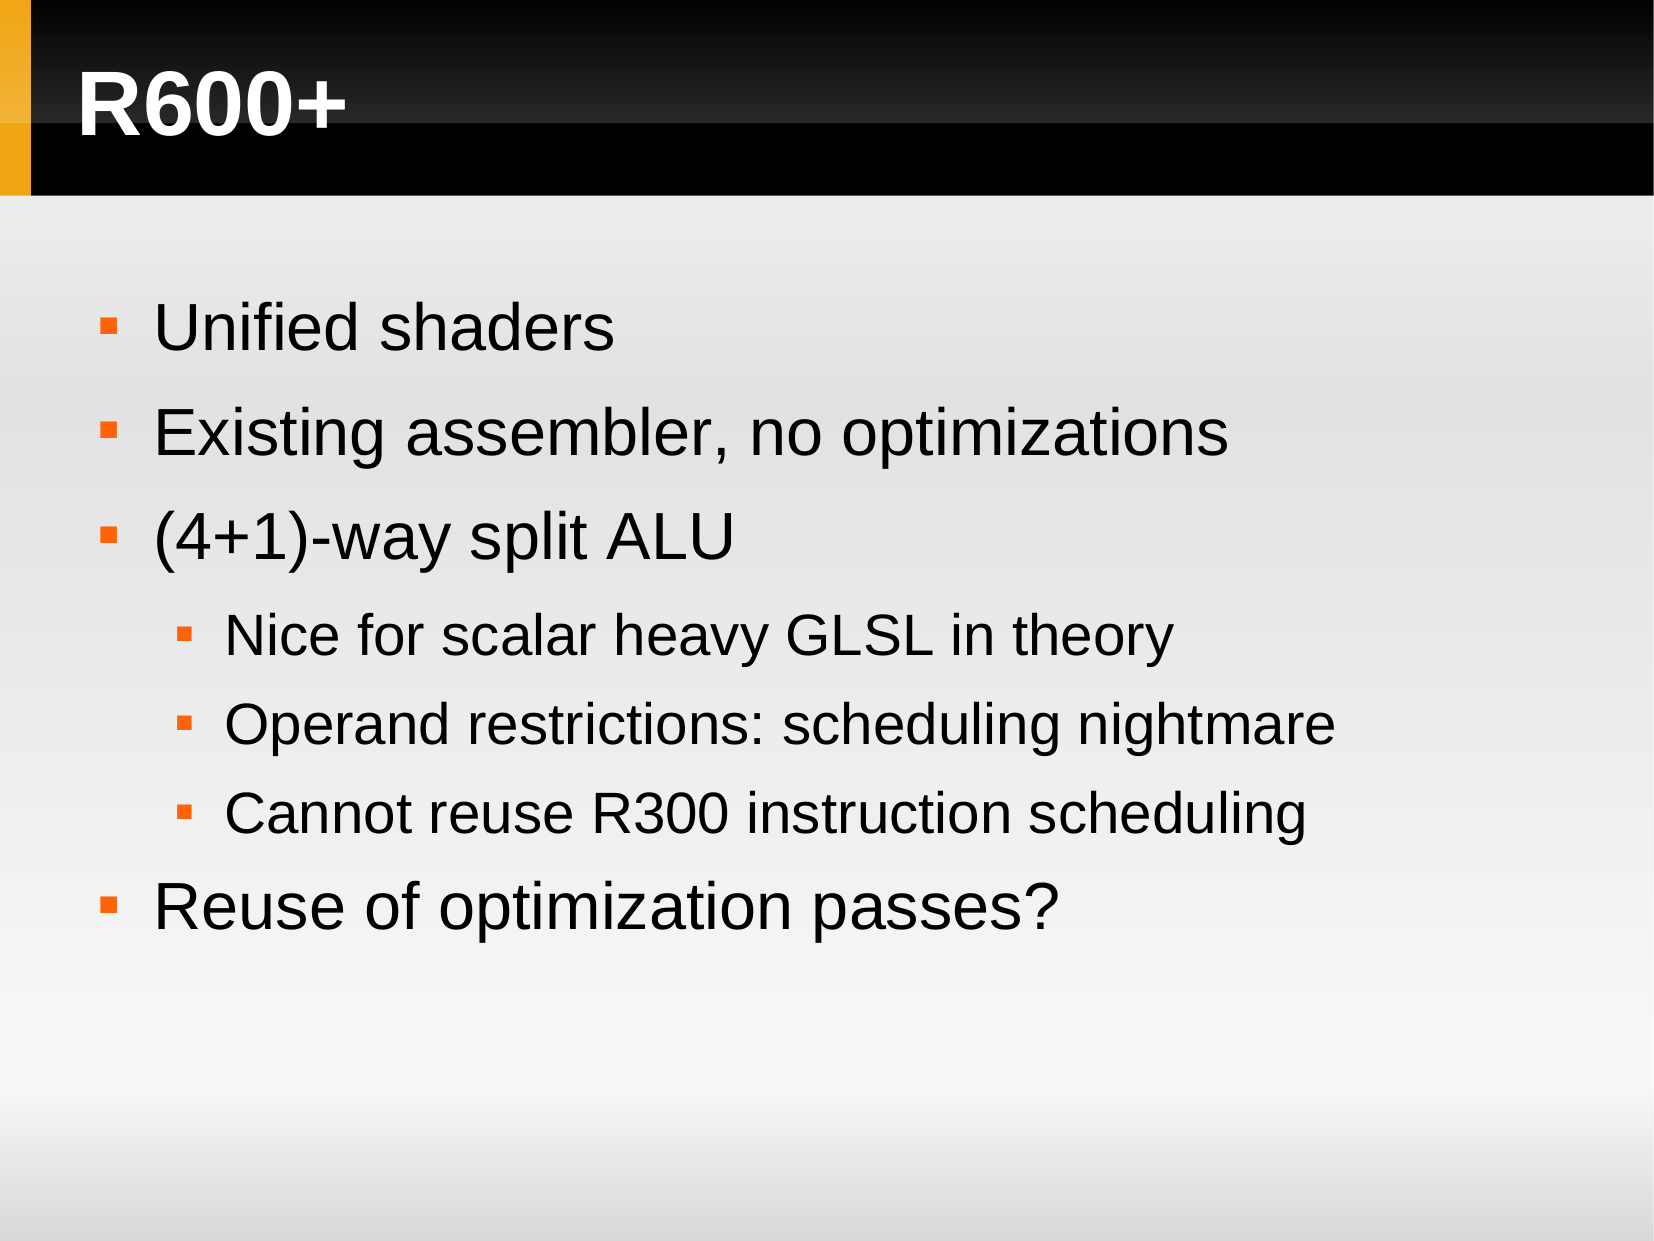

# R600+
Unified shaders
Existing assembler, no optimizations
(4+1)-way split ALU
Nice for scalar heavy GLSL in theory
Operand restrictions: scheduling nightmare
Cannot reuse R300 instruction scheduling
Reuse of optimization passes?